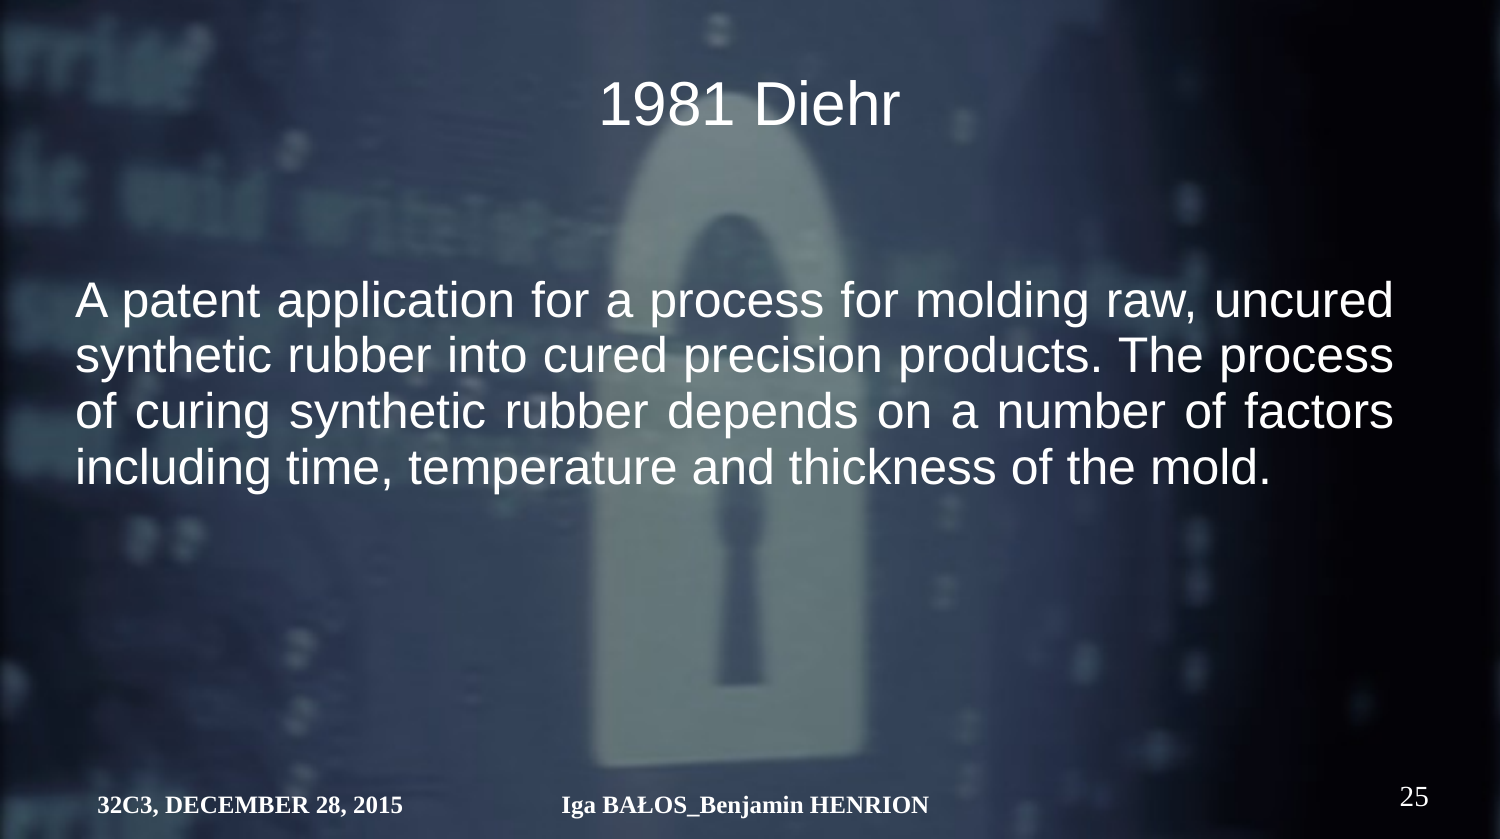

# 1981 Diehr
A patent application for a process for molding raw, uncured synthetic rubber into cured precision products. The process of curing synthetic rubber depends on a number of factors including time, temperature and thickness of the mold.
25
32C3, DECEMBER 22, 2015
Iga BAŁOS_Benjamin HENRION